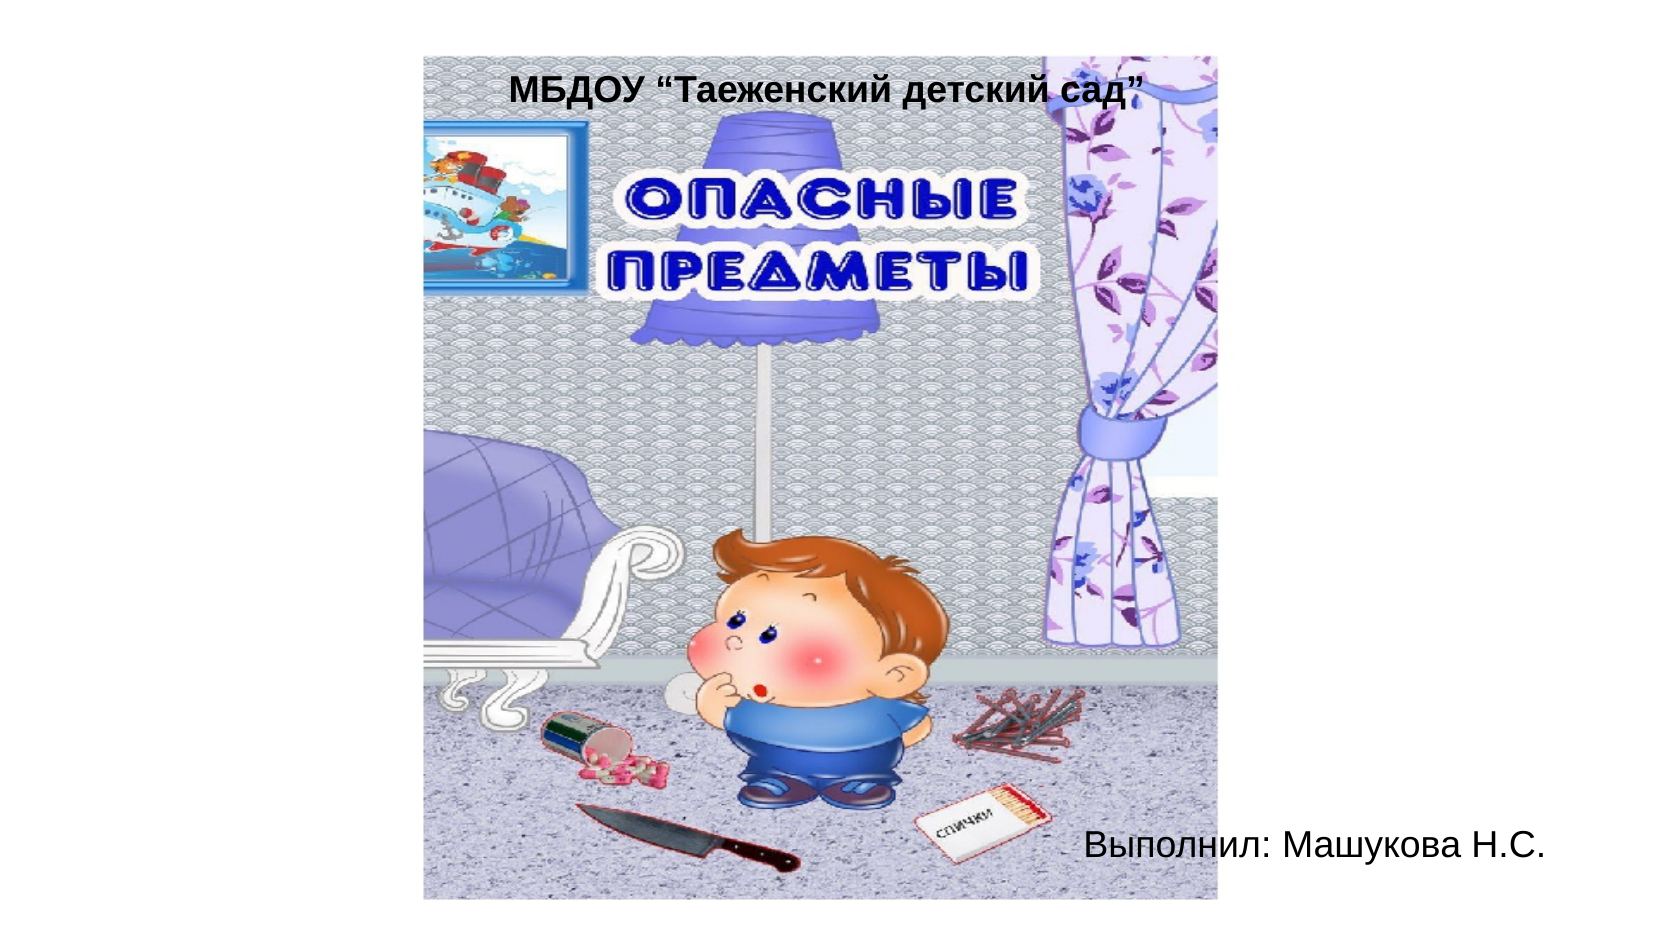

МБДОУ “Таеженский детский сад”
 Выполнил: Машукова Н.С.
#